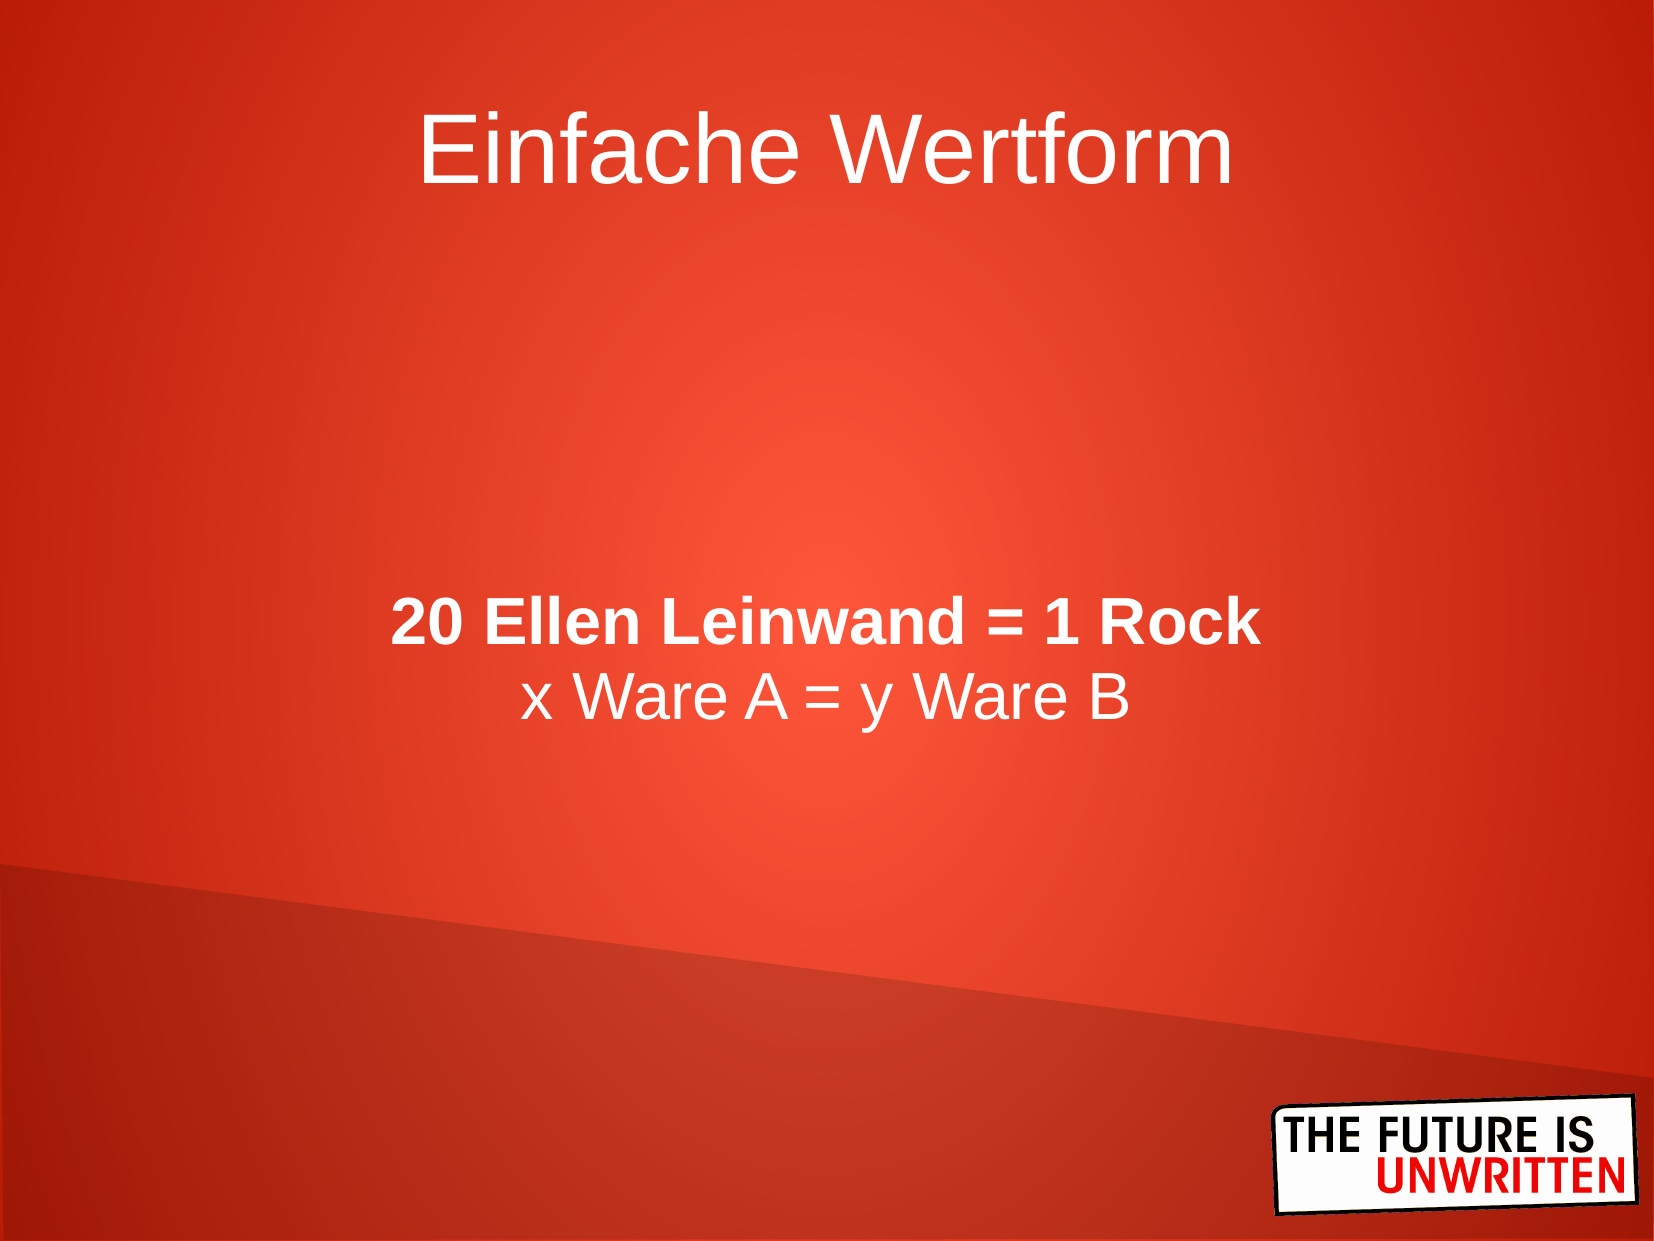

# Einfache Wertform
20 Ellen Leinwand = 1 Rock
x Ware A = y Ware B